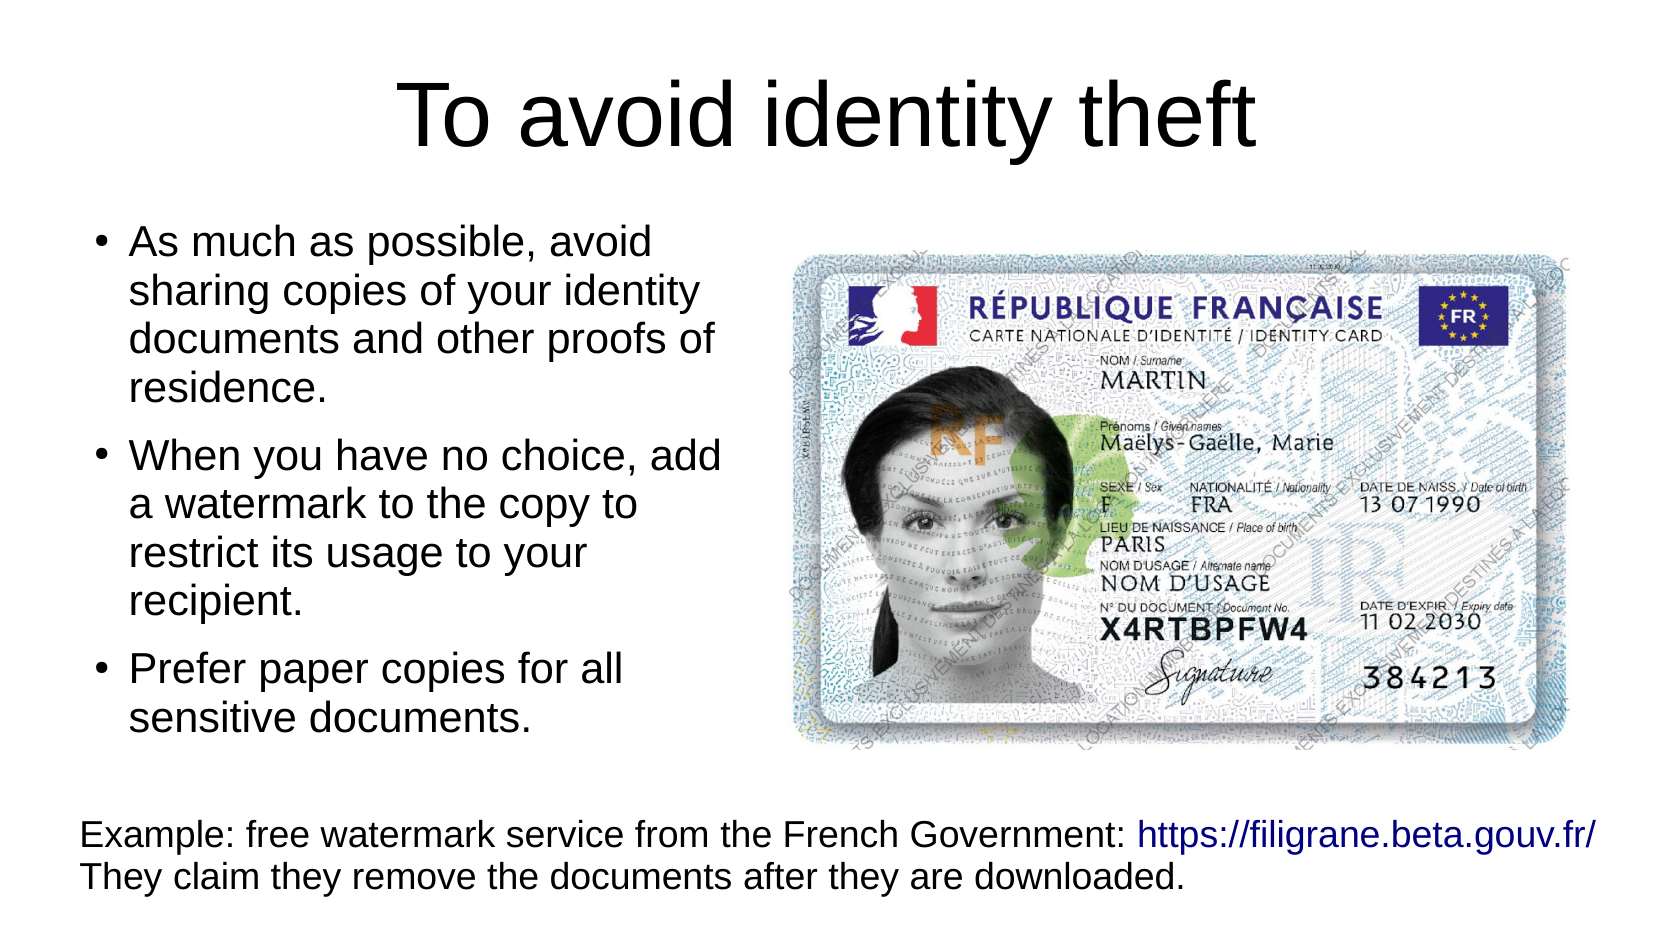

# To avoid identity theft
As much as possible, avoid sharing copies of your identity documents and other proofs of residence.
When you have no choice, add a watermark to the copy to restrict its usage to your recipient.
Prefer paper copies for all sensitive documents.
Example: free watermark service from the French Government: https://filigrane.beta.gouv.fr/
They claim they remove the documents after they are downloaded.